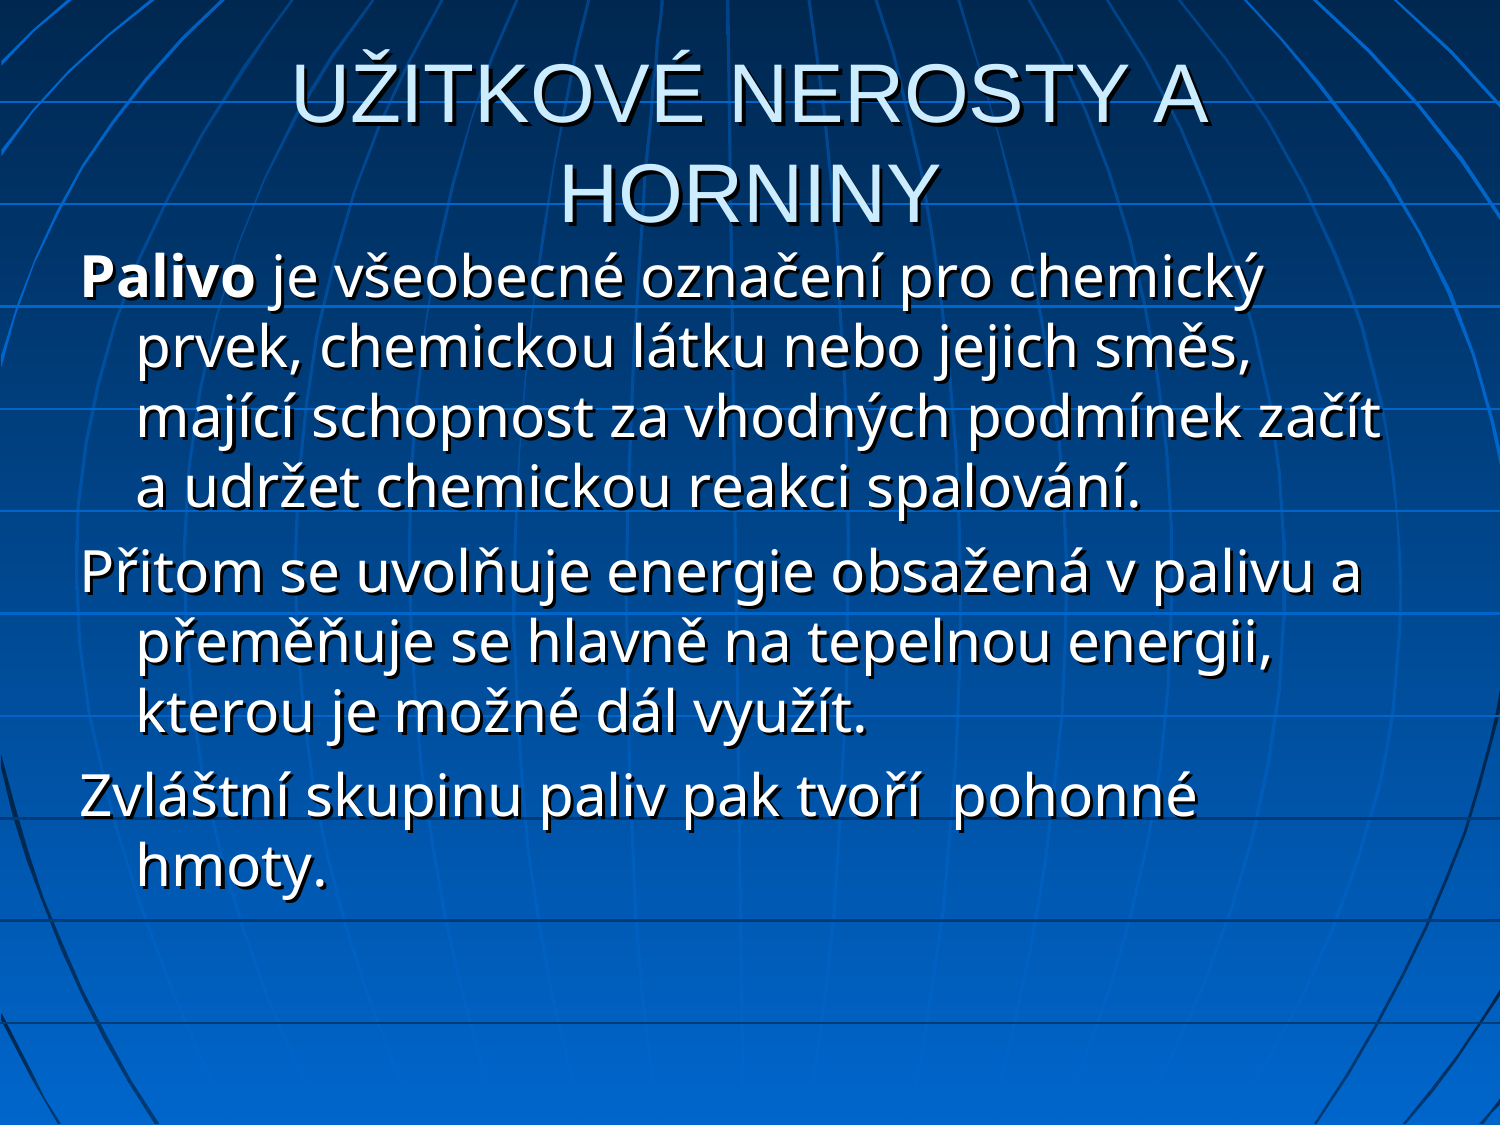

# UŽITKOVÉ NEROSTY A HORNINY
Palivo je všeobecné označení pro chemický prvek, chemickou látku nebo jejich směs, mající schopnost za vhodných podmínek začít a udržet chemickou reakci spalování.
Přitom se uvolňuje energie obsažená v palivu a přeměňuje se hlavně na tepelnou energii, kterou je možné dál využít.
Zvláštní skupinu paliv pak tvoří pohonné hmoty.